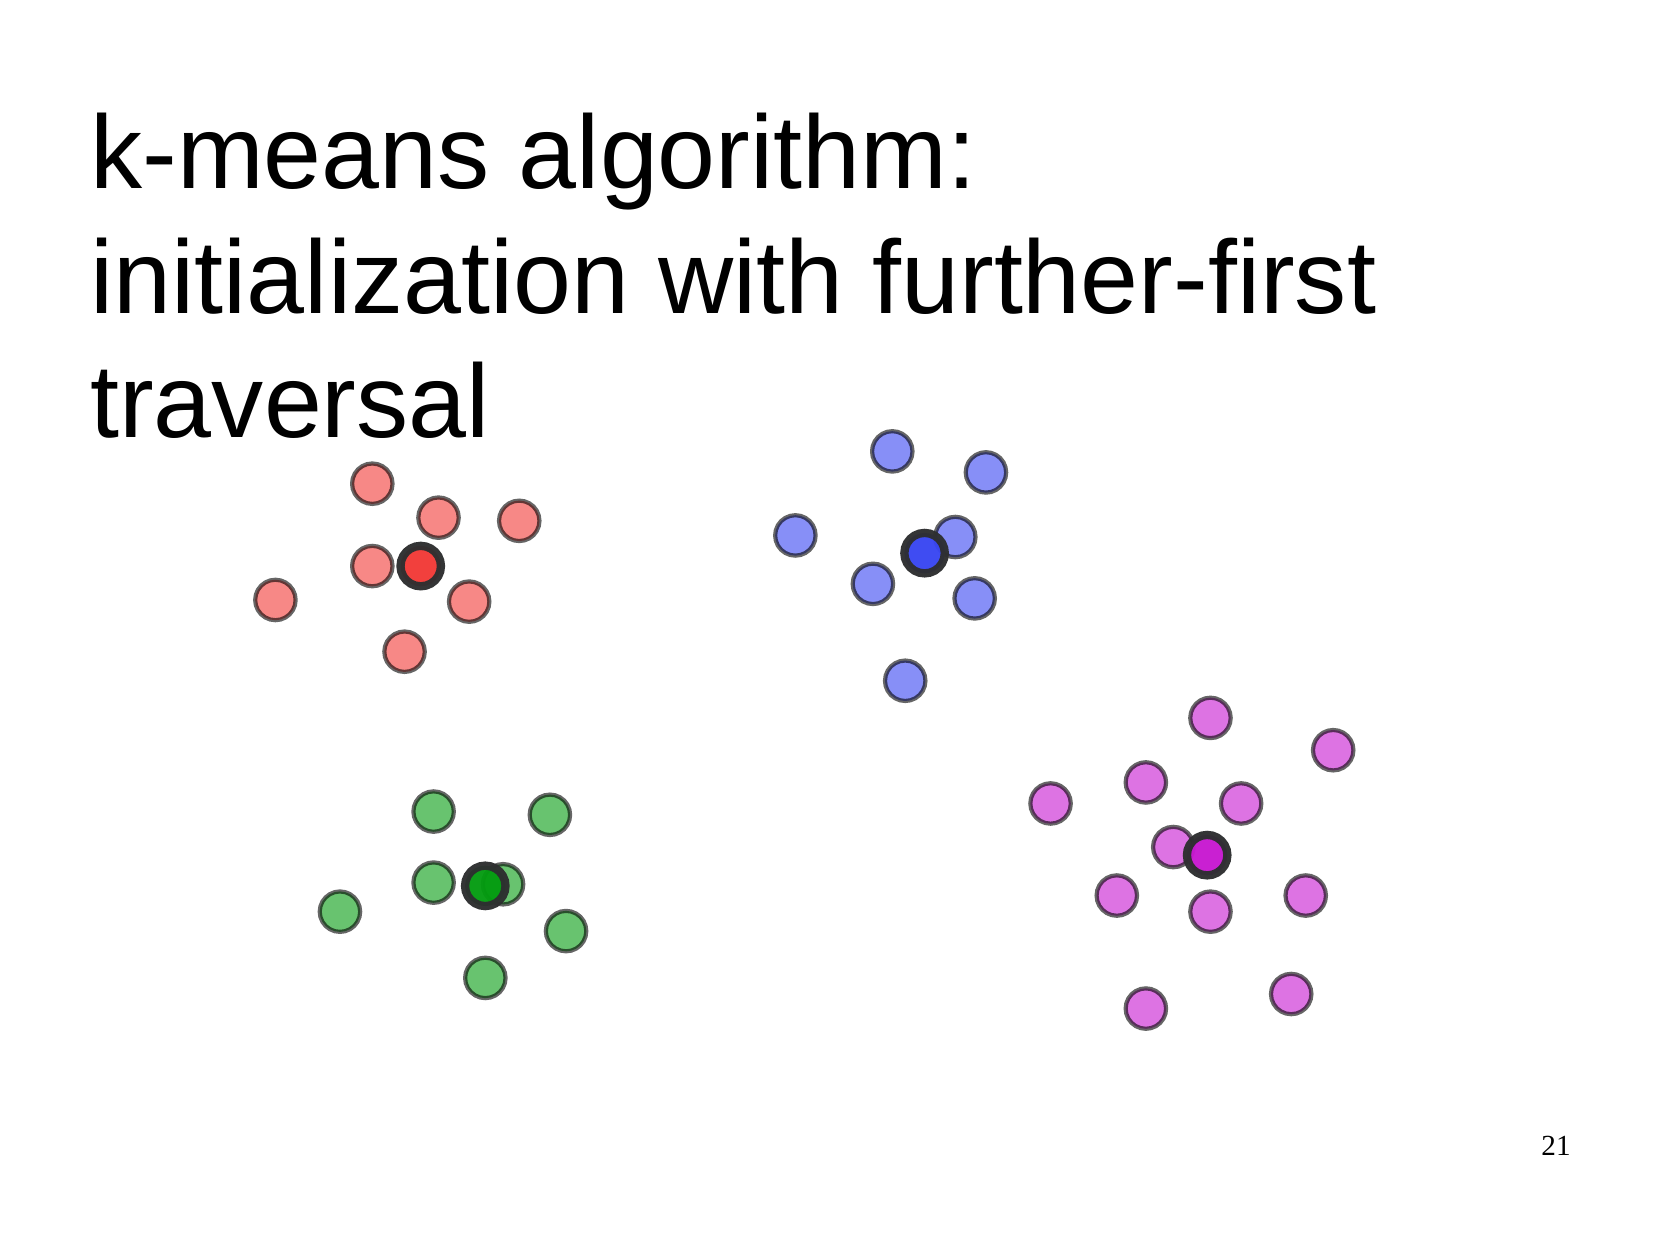

k-means algorithm: initialization with further-first traversal
Boston University Slideshow Title Goes Here
21